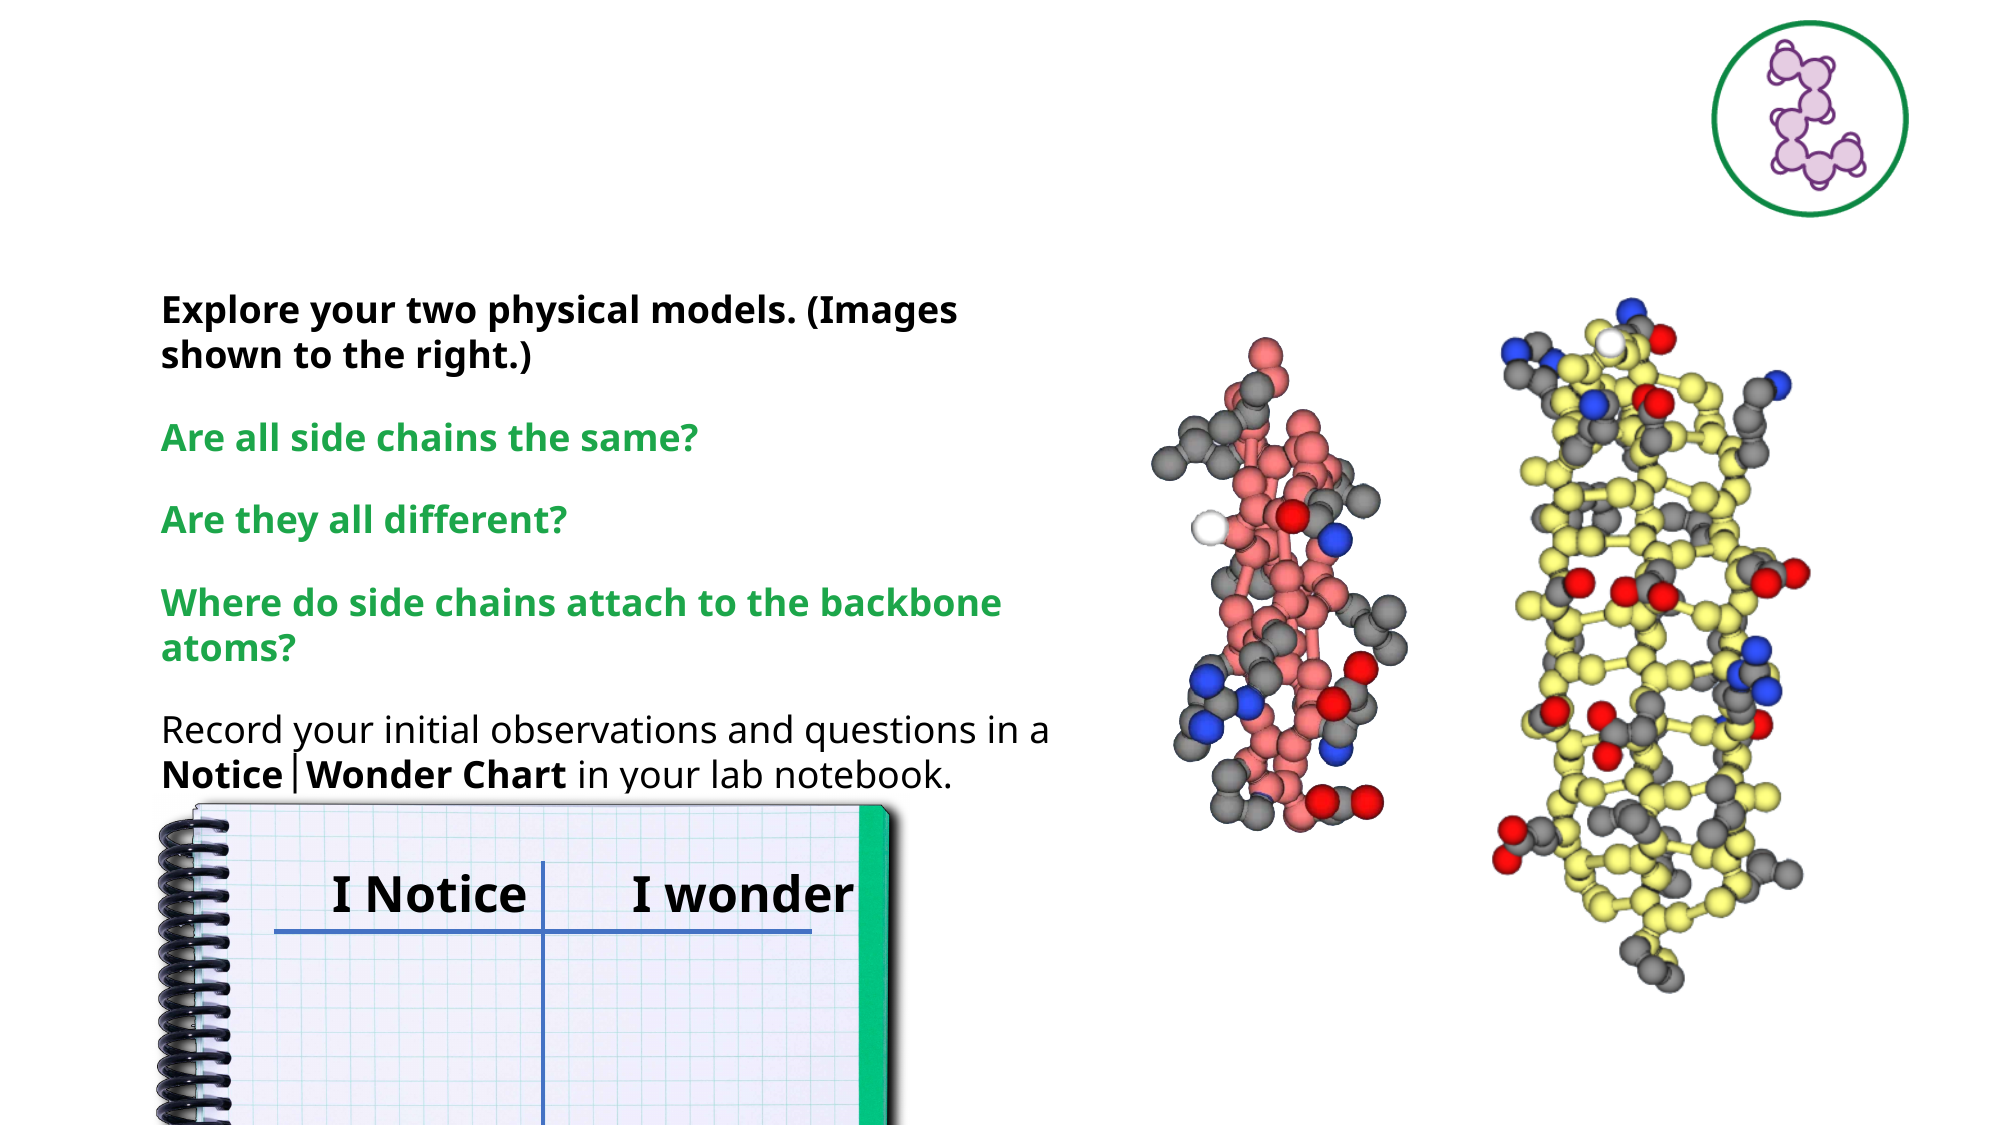

Exploring Side Chains on Secondary Structures
Explore your two physical models. (Images shown to the right.)
Are all side chains the same?
Are they all different?
Where do side chains attach to the backbone atoms?
Record your initial observations and questions in a Notice│Wonder Chart in your lab notebook.
I Notice I wonder